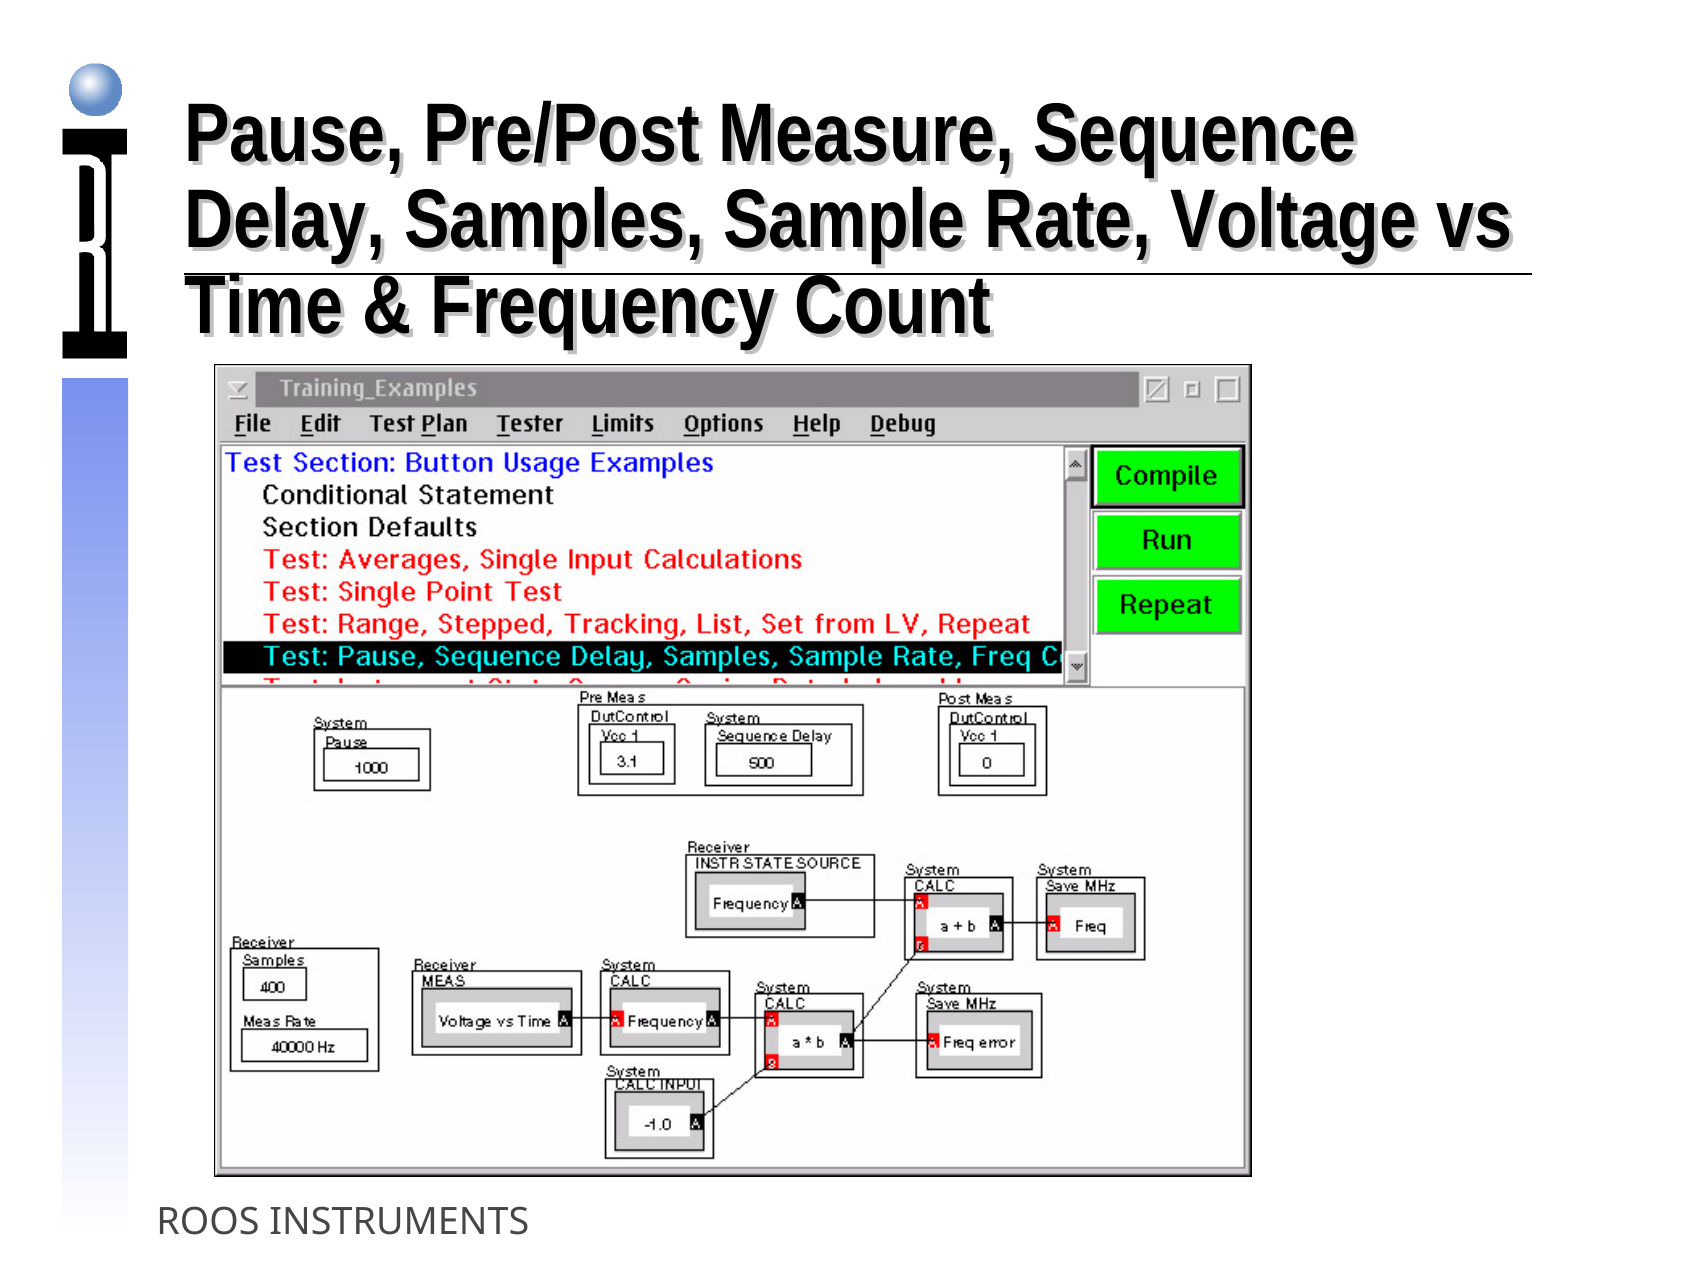

Pause, Pre/Post Measure, Sequence Delay, Samples, Sample Rate, Voltage vs Time & Frequency Count